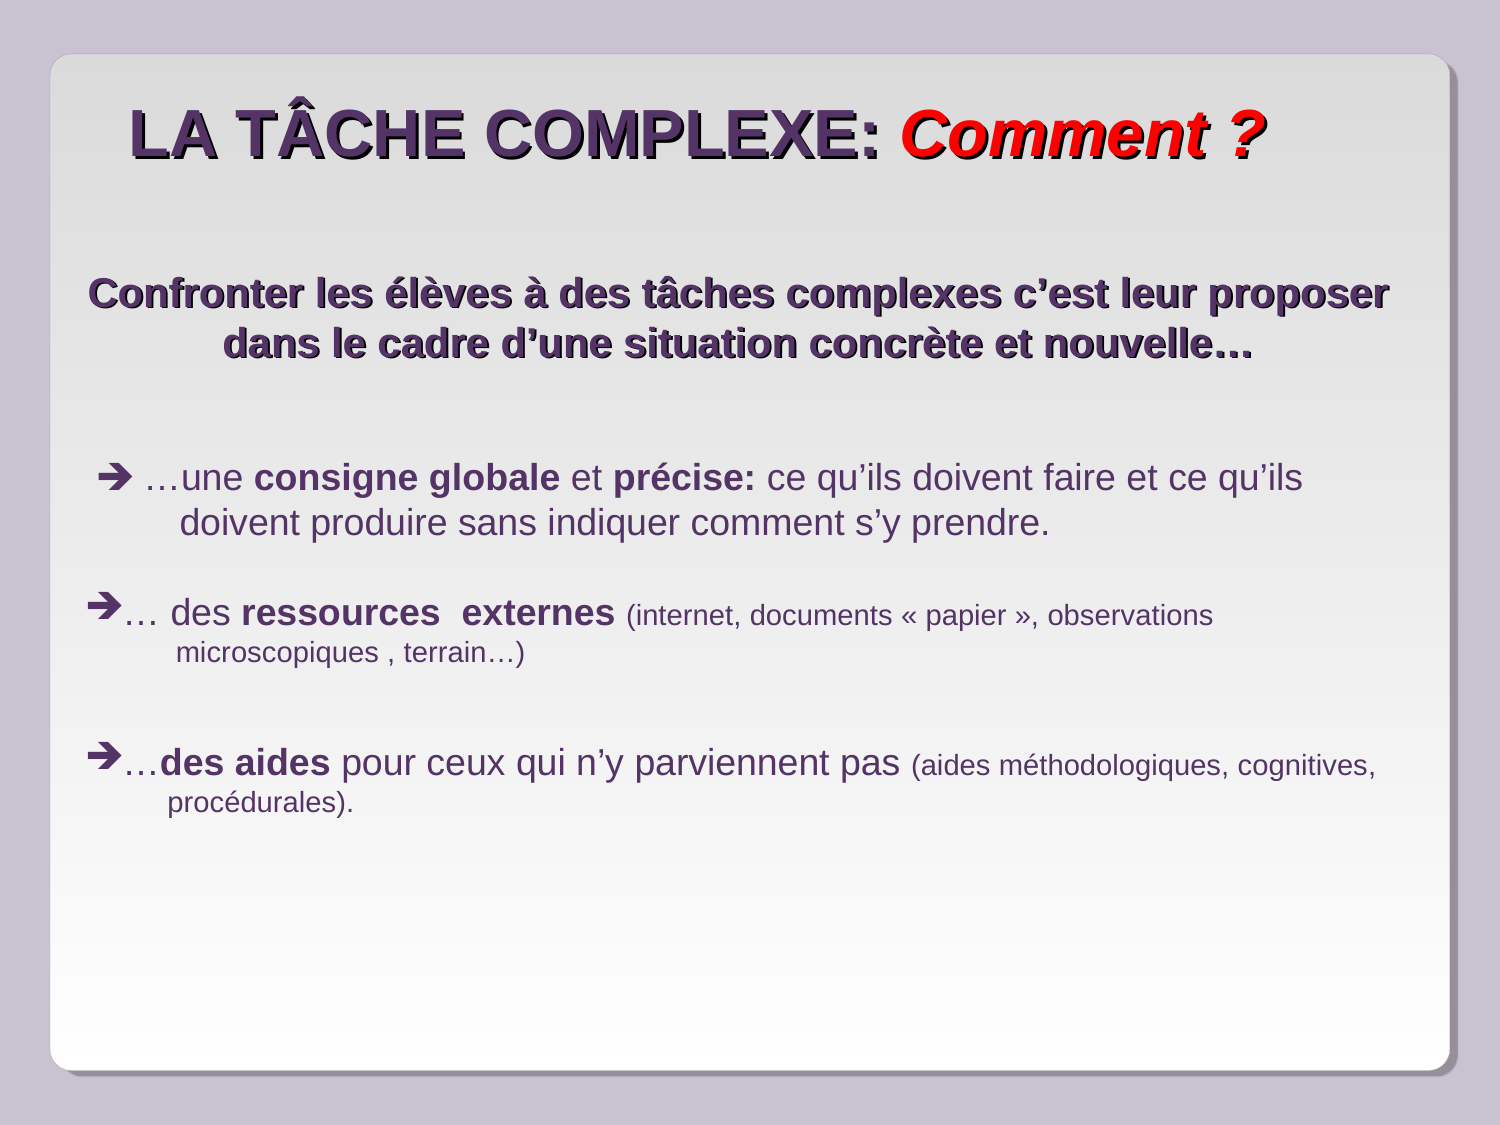

LA TÂCHE COMPLEXE: Comment ?
Confronter les élèves à des tâches complexes c’est leur proposer dans le cadre d’une situation concrète et nouvelle…
  …une consigne globale et précise: ce qu’ils doivent faire et ce qu’ils
 doivent produire sans indiquer comment s’y prendre.
… des ressources externes (internet, documents « papier », observations
 microscopiques , terrain…)
…des aides pour ceux qui n’y parviennent pas (aides méthodologiques, cognitives,
 procédurales).